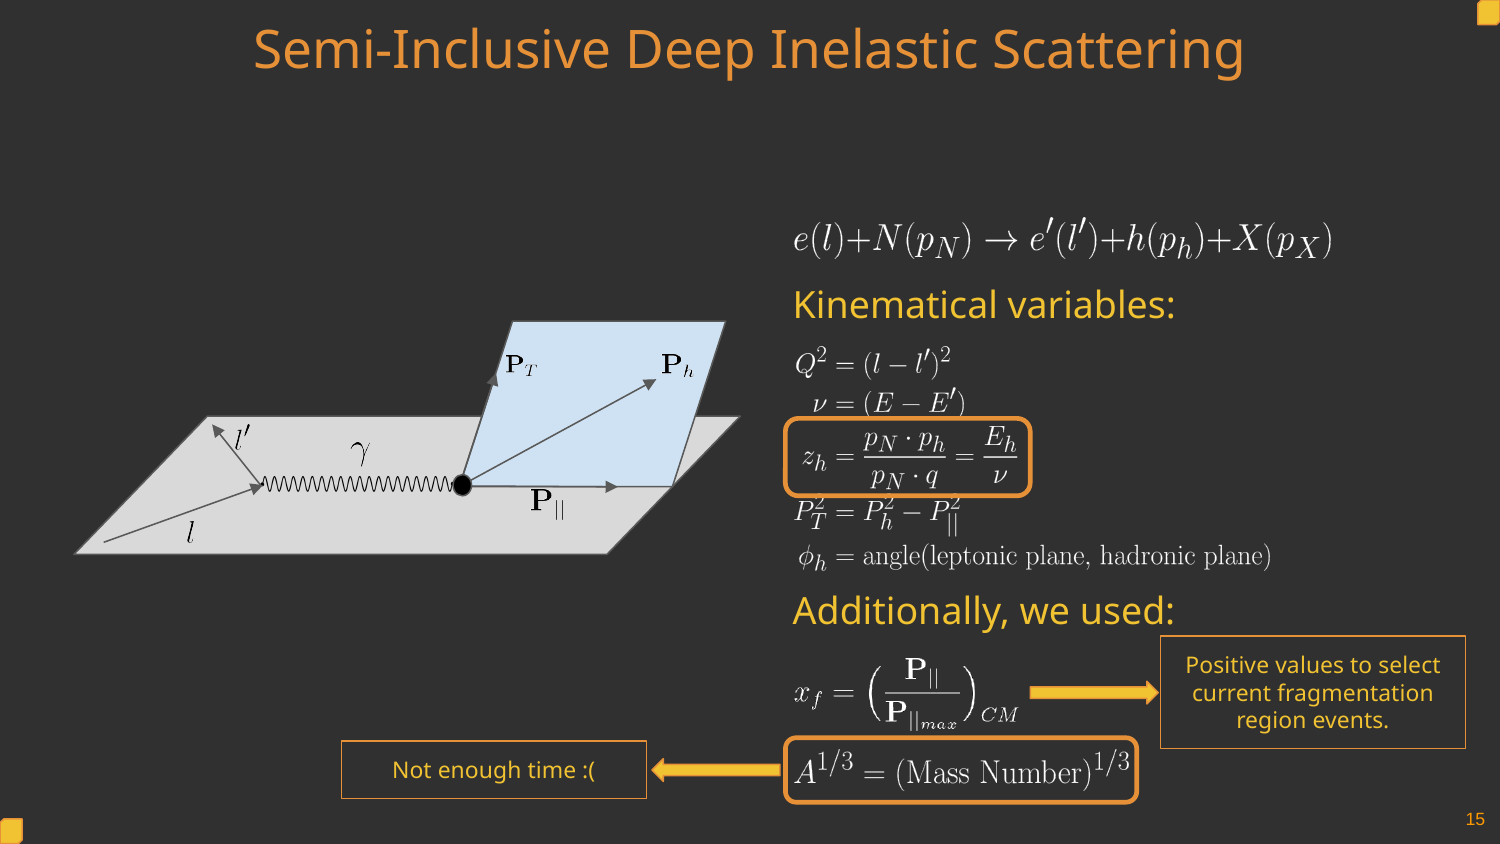

# Semi-Inclusive Deep Inelastic Scattering
Kinematical variables:
Additionally, we used:
Positive values to select current fragmentation region events.
Not enough time :(